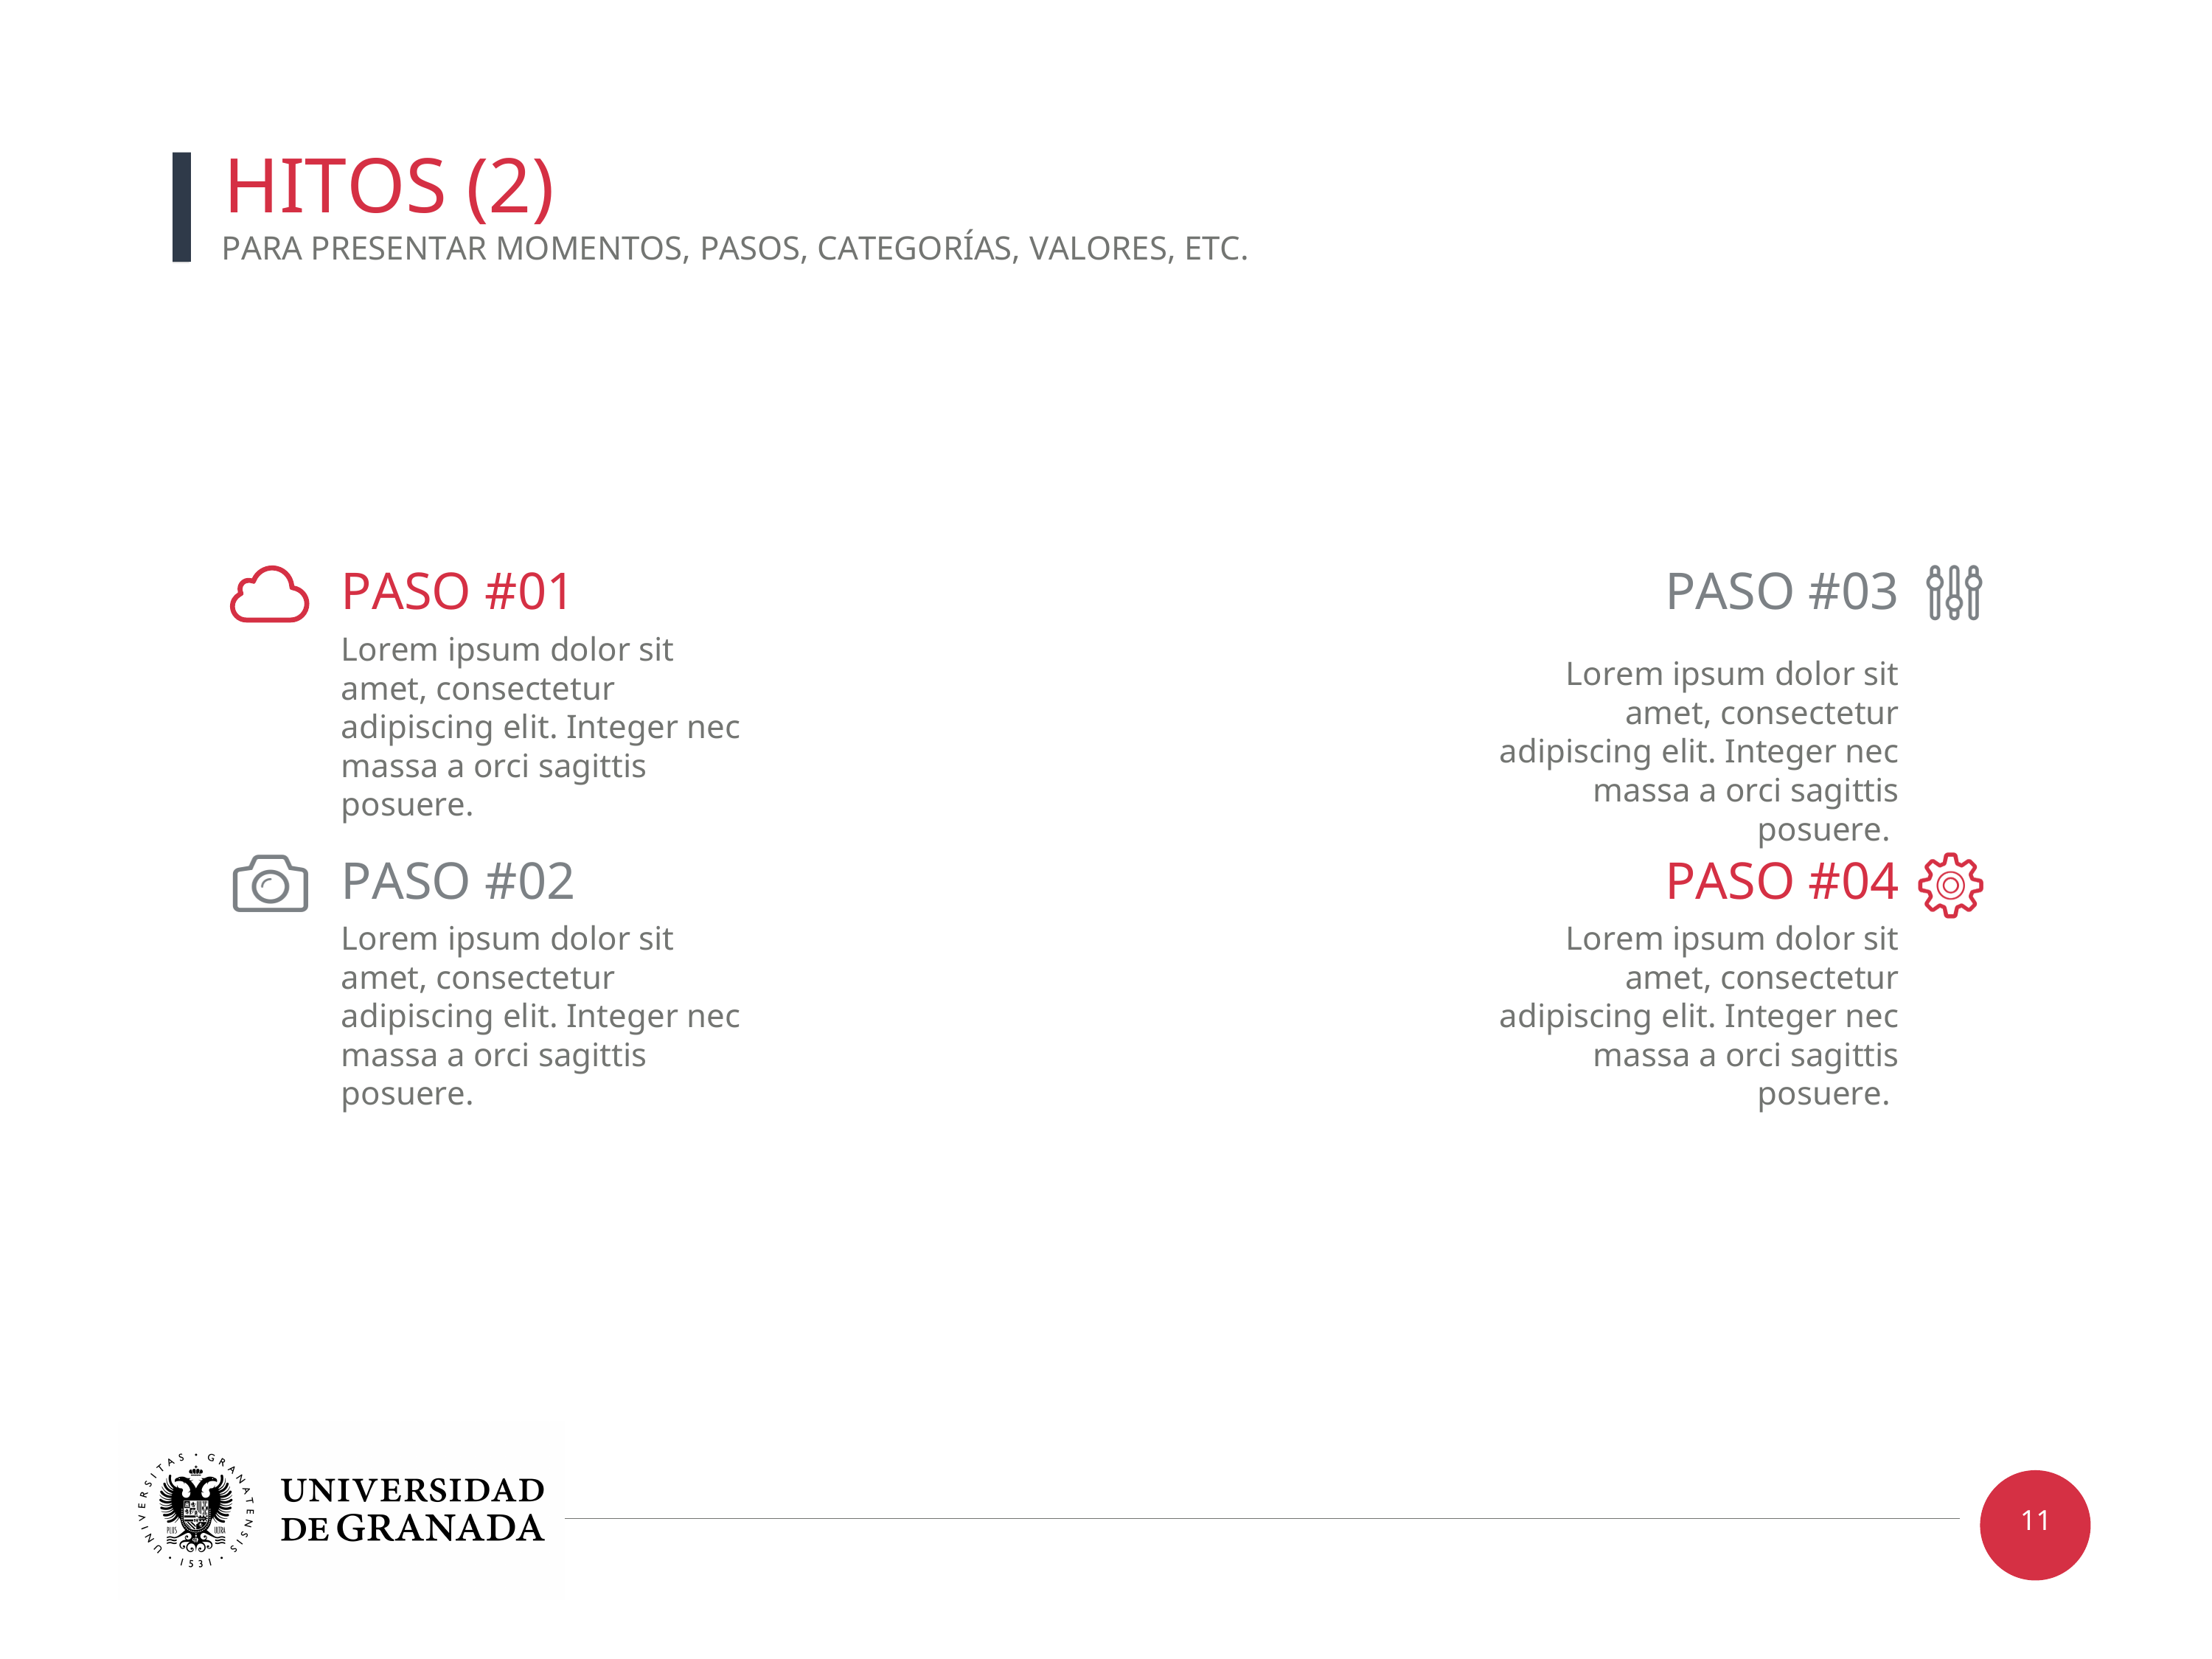

HITOS (2)
PARA PRESENTAR MOMENTOS, PASOS, CATEGORÍAS, VALORES, ETC.
PASO #01
PASO #03
Lorem ipsum dolor sit amet, consectetur adipiscing elit. Integer nec massa a orci sagittis posuere.
Lorem ipsum dolor sit amet, consectetur adipiscing elit. Integer nec massa a orci sagittis posuere.
PASO #02
PASO #04
Lorem ipsum dolor sit amet, consectetur adipiscing elit. Integer nec massa a orci sagittis posuere.
Lorem ipsum dolor sit amet, consectetur adipiscing elit. Integer nec massa a orci sagittis posuere.